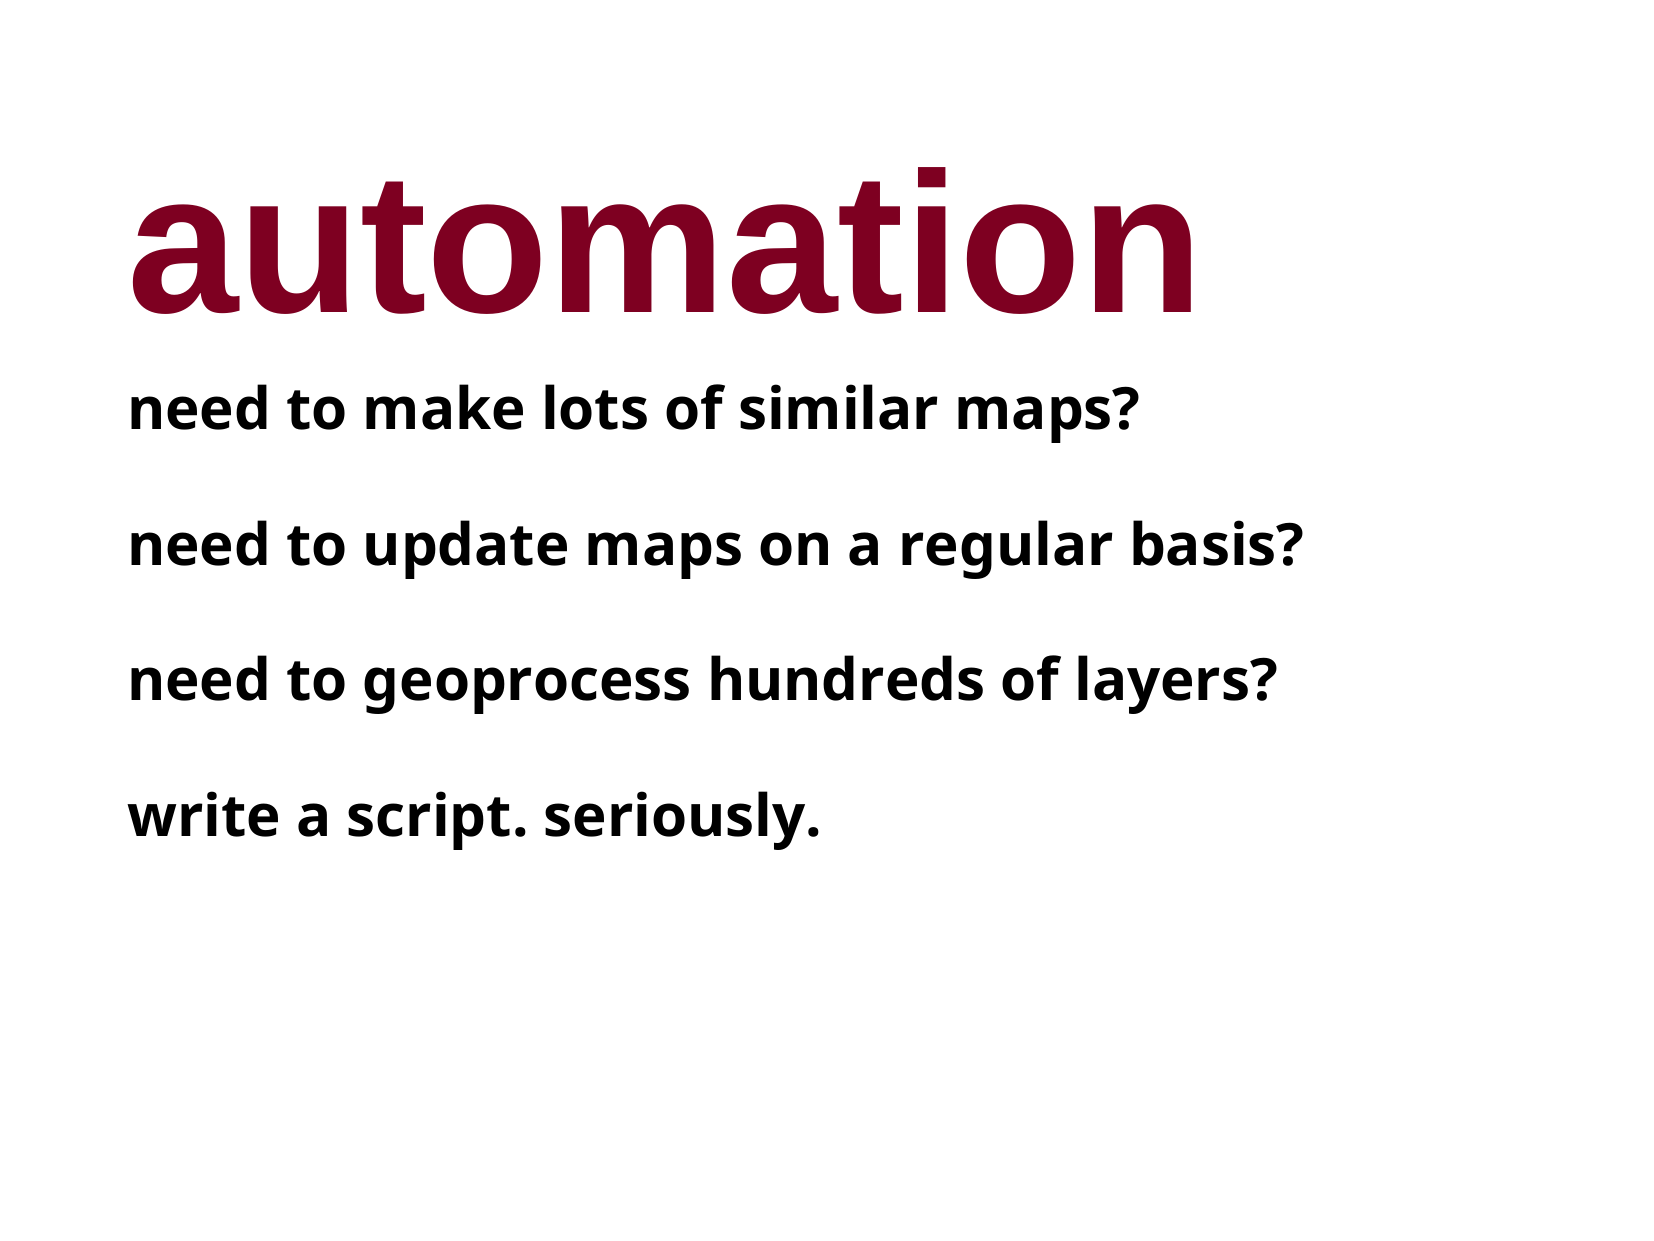

automation
need to make lots of similar maps?
need to update maps on a regular basis?
need to geoprocess hundreds of layers?
write a script. seriously.